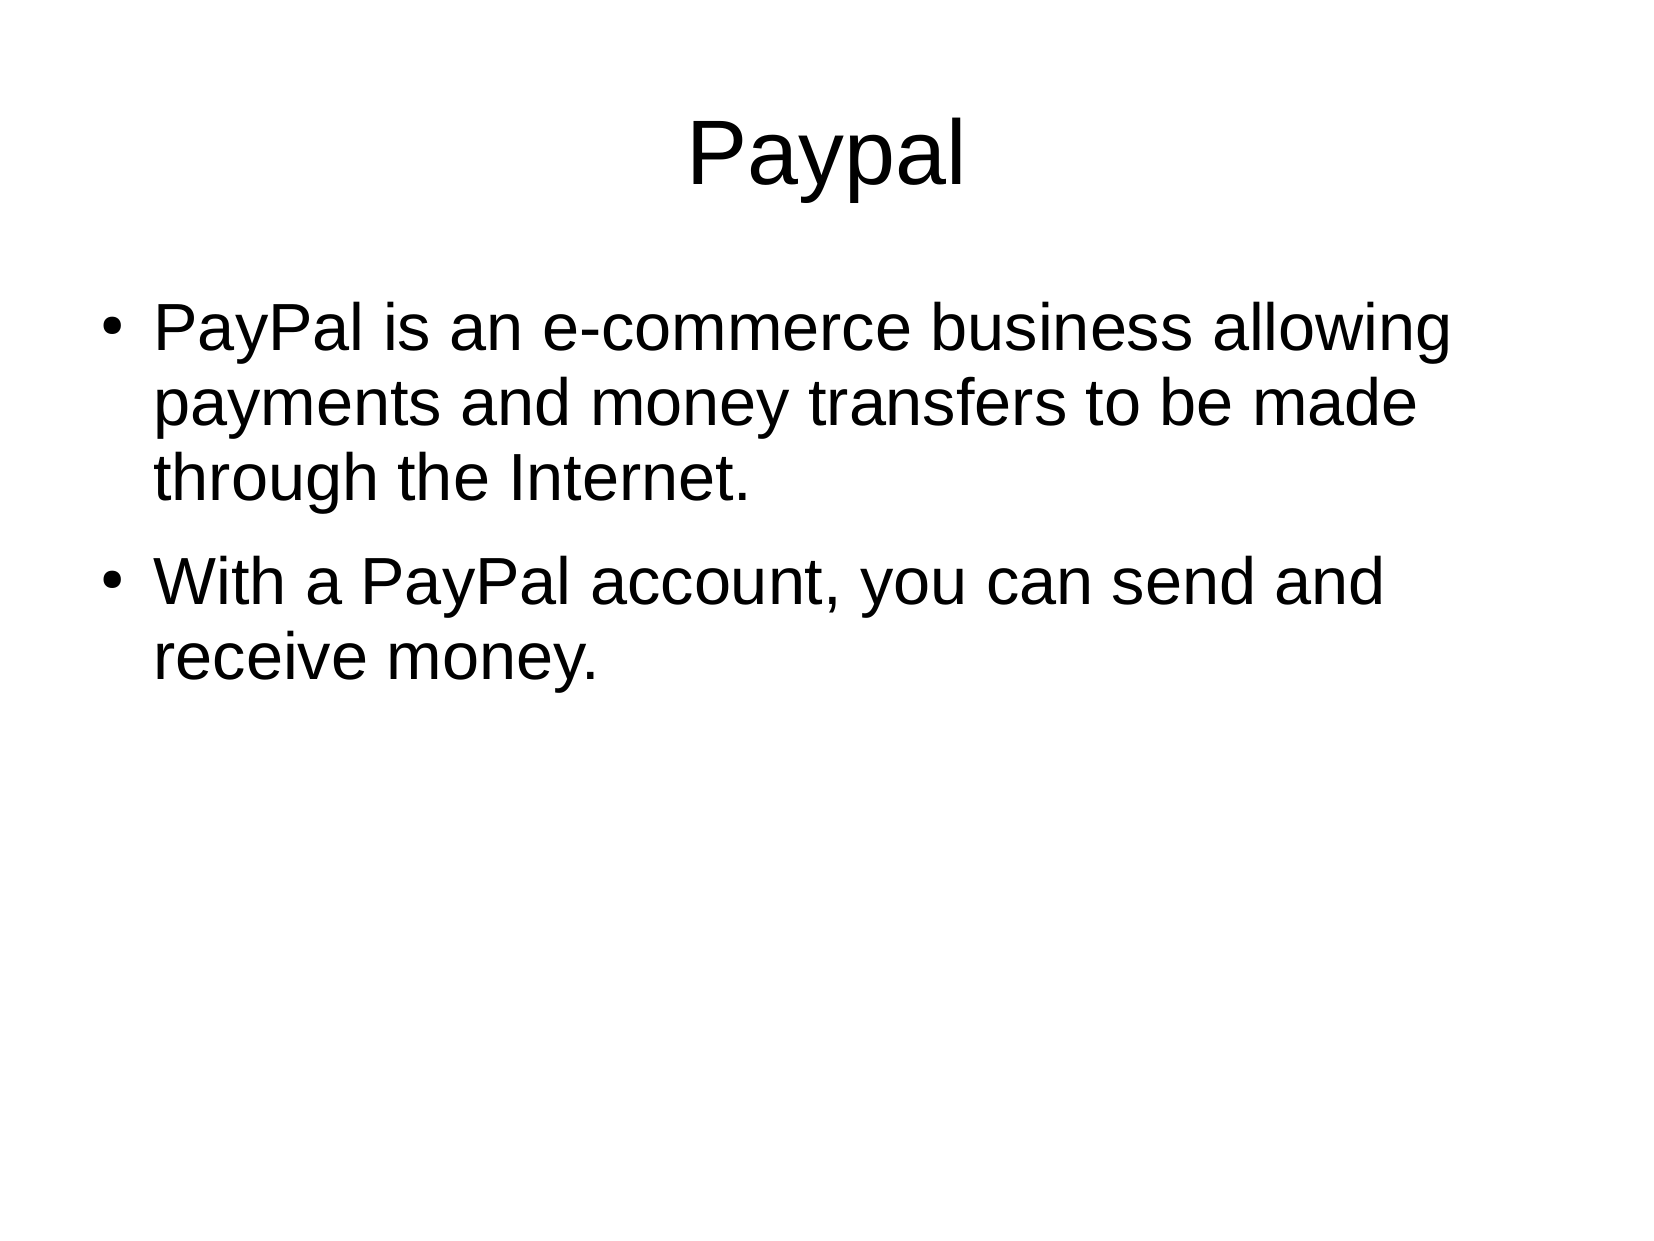

# Paypal
PayPal is an e-commerce business allowing payments and money transfers to be made through the Internet.
With a PayPal account, you can send and receive money.